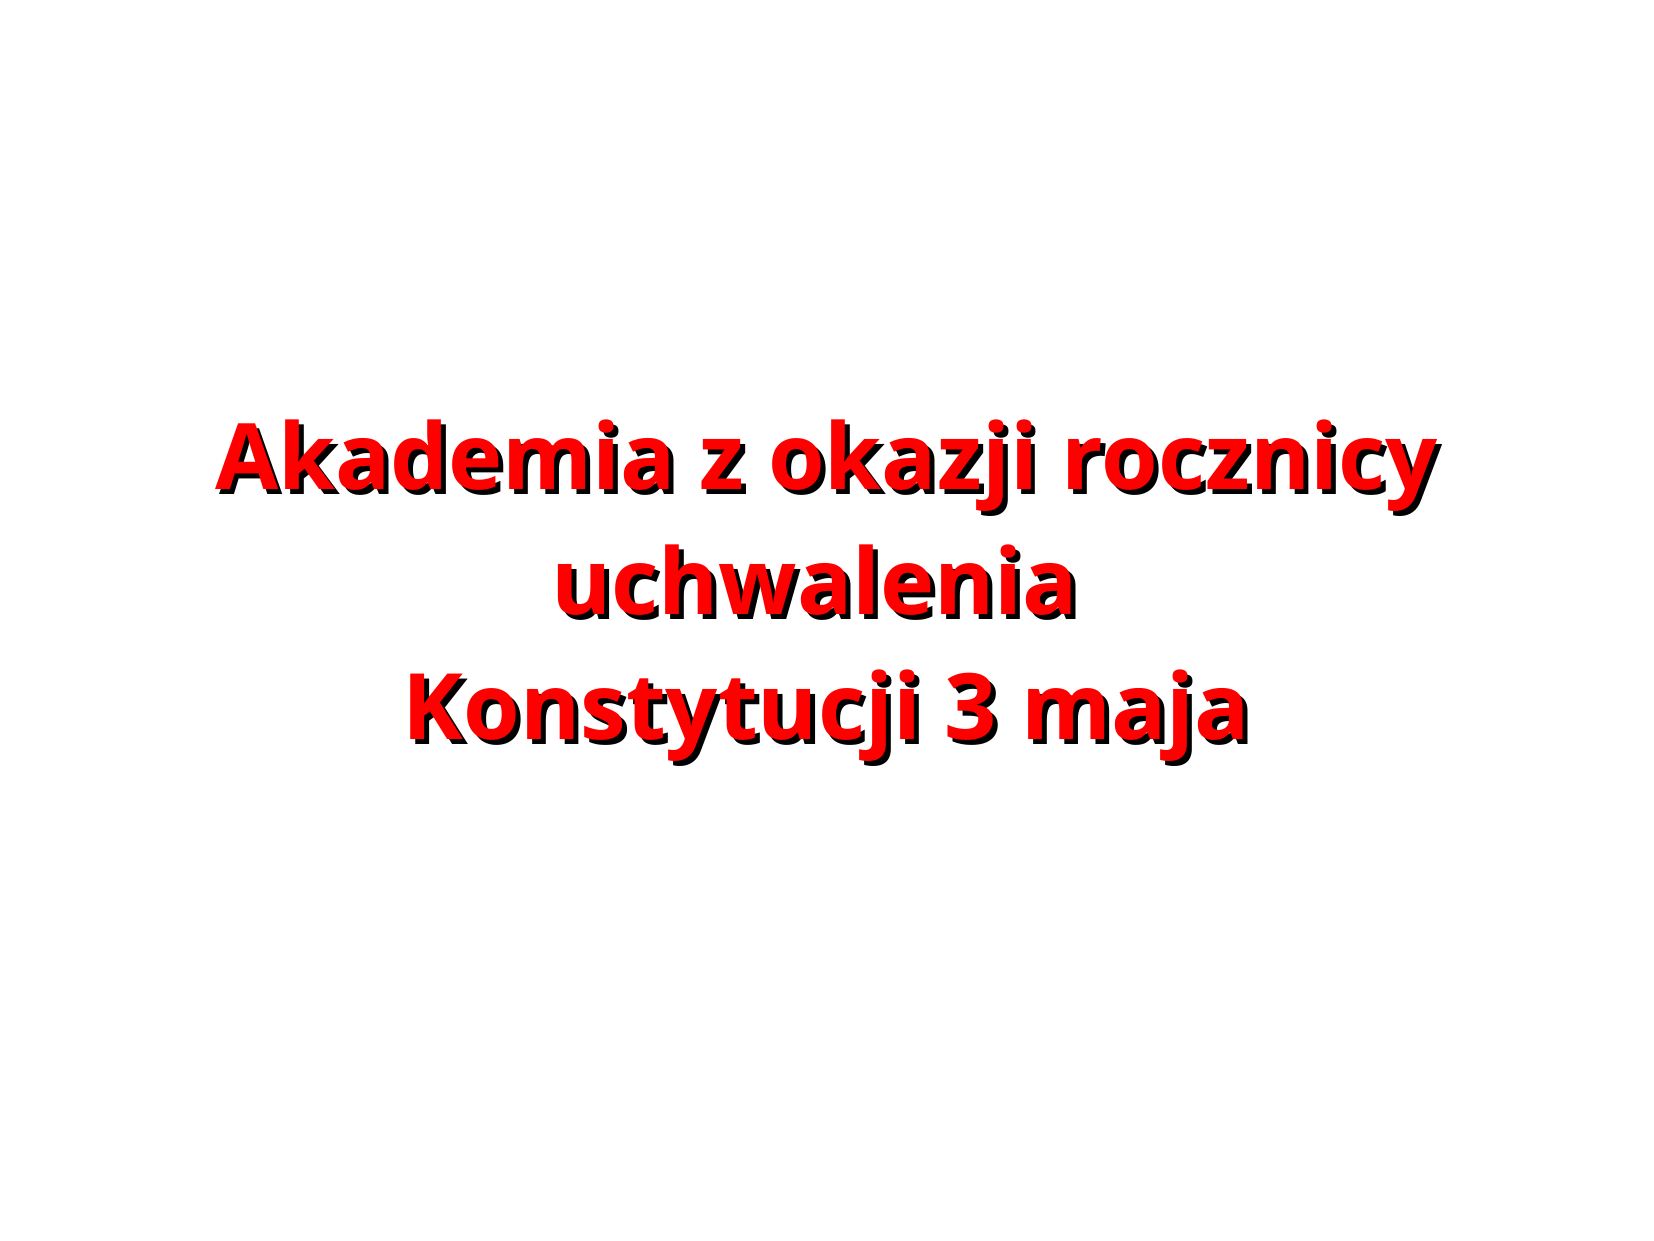

# Akademia z okazji rocznicy uchwalenia
Konstytucji 3 maja